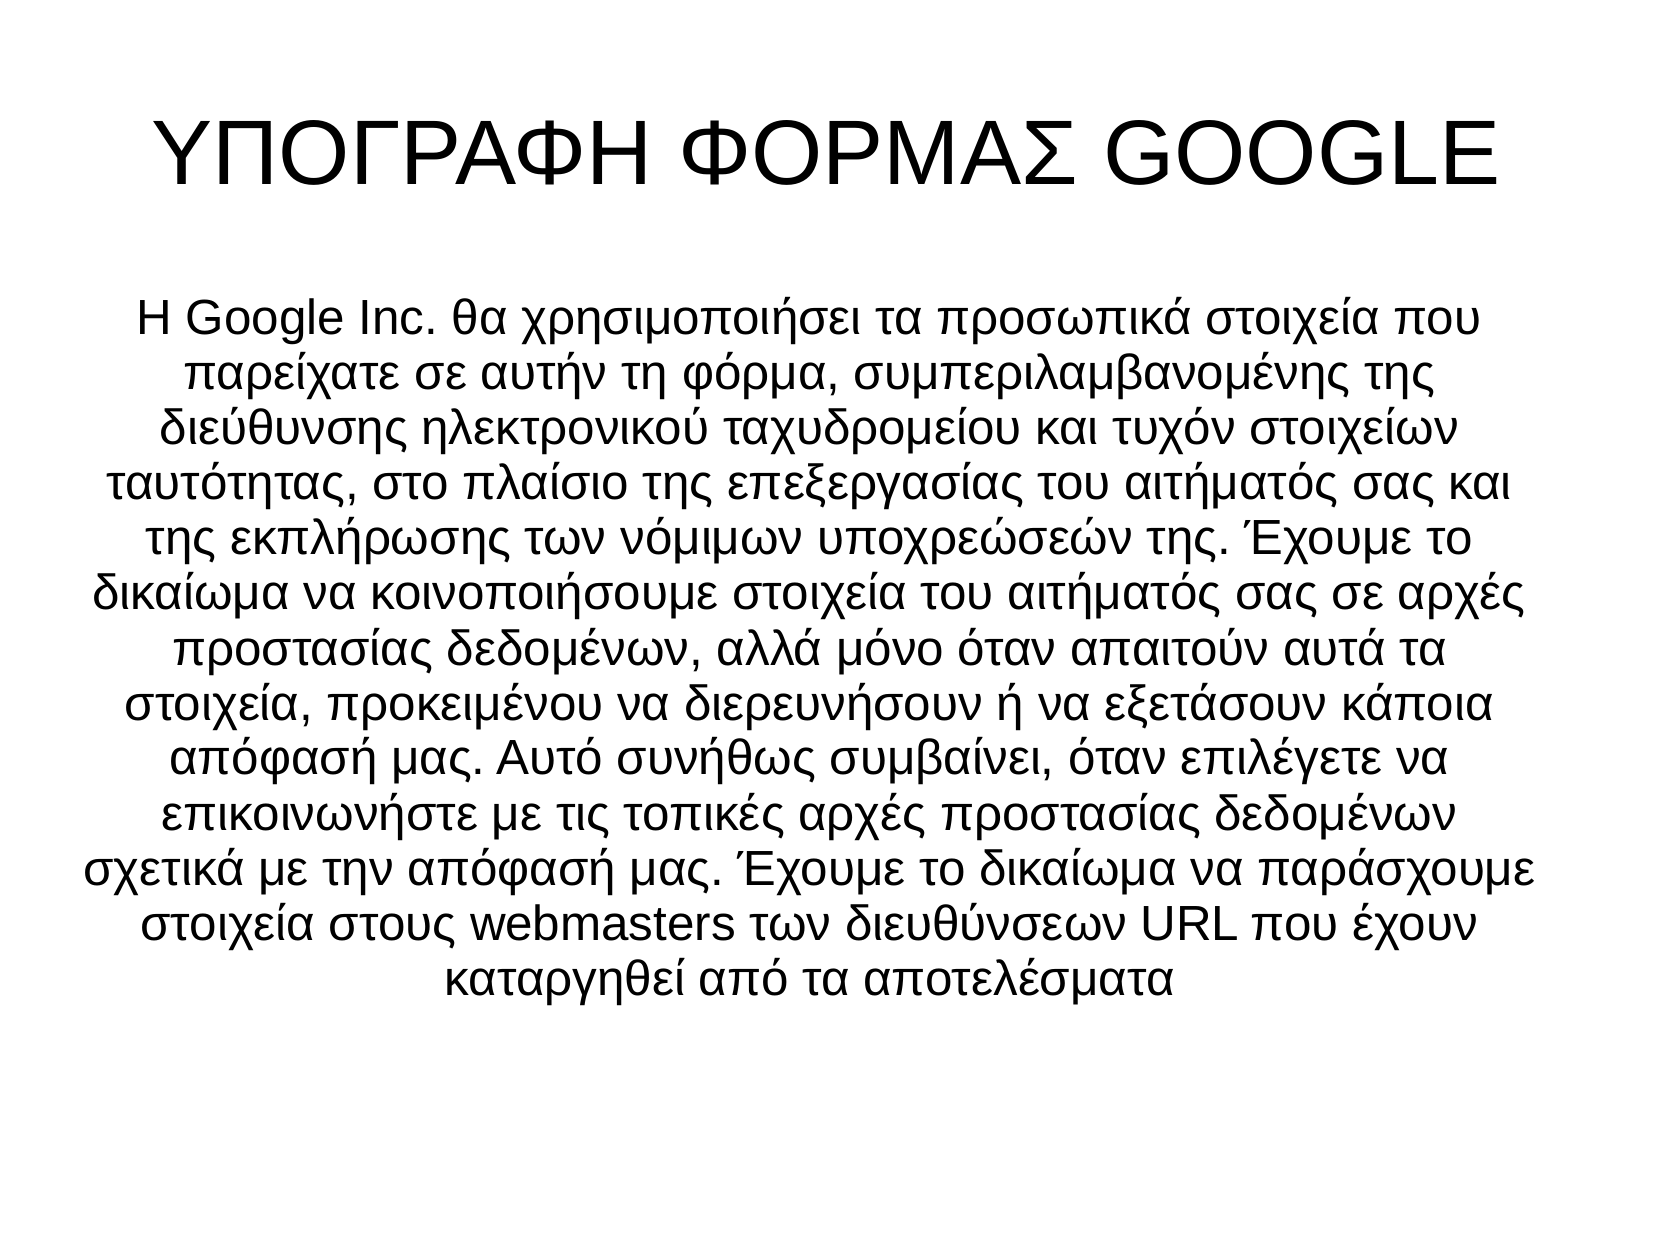

# ΥΠΟΓΡΑΦΗ ΦΟΡΜΑΣ GOOGLE
Η Google Inc. θα χρησιμοποιήσει τα προσωπικά στοιχεία που παρείχατε σε αυτήν τη φόρμα, συμπεριλαμβανομένης της διεύθυνσης ηλεκτρονικού ταχυδρομείου και τυχόν στοιχείων ταυτότητας, στο πλαίσιο της επεξεργασίας του αιτήματός σας και της εκπλήρωσης των νόμιμων υποχρεώσεών της. Έχουμε το δικαίωμα να κοινοποιήσουμε στοιχεία του αιτήματός σας σε αρχές προστασίας δεδομένων, αλλά μόνο όταν απαιτούν αυτά τα στοιχεία, προκειμένου να διερευνήσουν ή να εξετάσουν κάποια απόφασή μας. Αυτό συνήθως συμβαίνει, όταν επιλέγετε να επικοινωνήστε με τις τοπικές αρχές προστασίας δεδομένων σχετικά με την απόφασή μας. Έχουμε το δικαίωμα να παράσχουμε στοιχεία στους webmasters των διευθύνσεων URL που έχουν καταργηθεί από τα αποτελέσματα